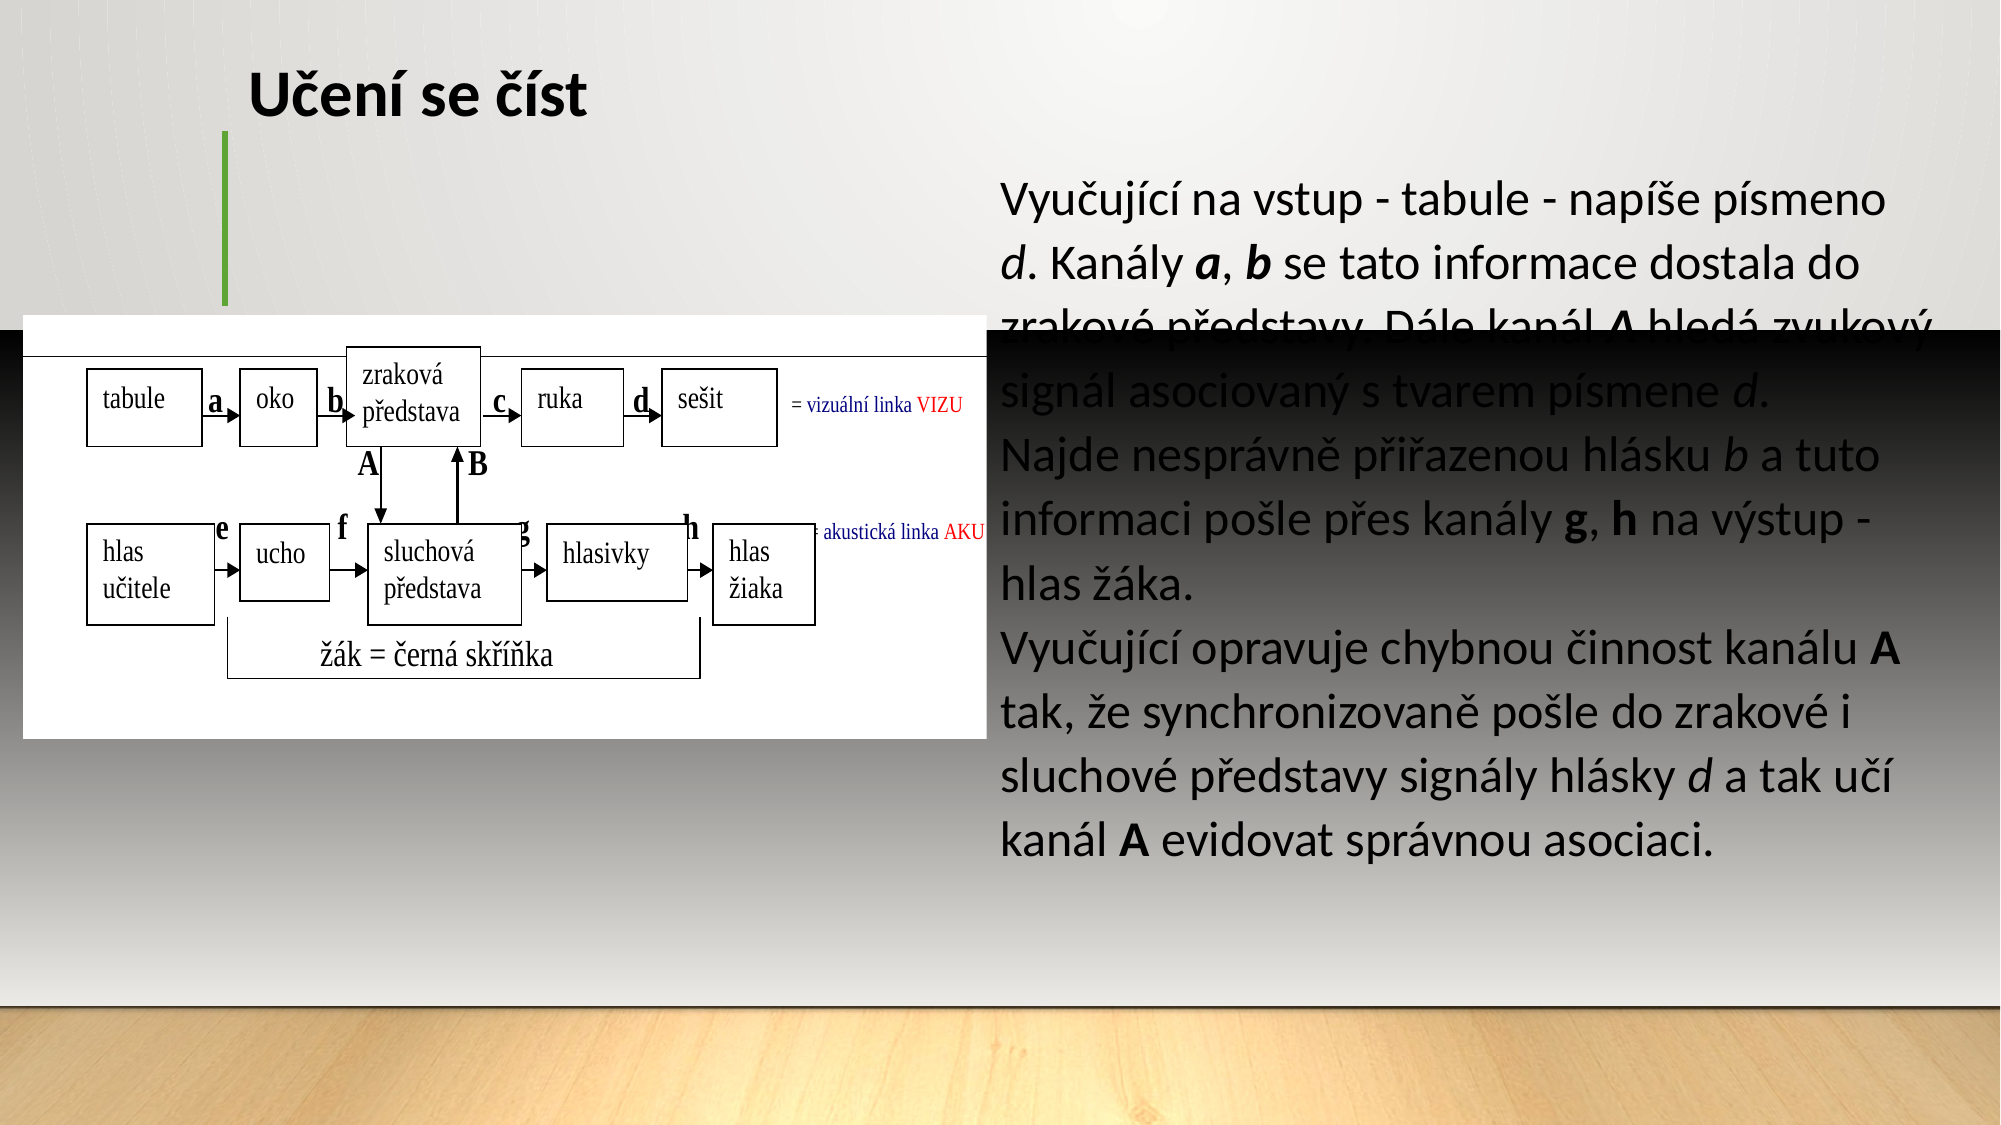

# Učení se číst
Vyučující na vstup - tabule - napíše písmeno d. Kanály a, b se tato informace dostala do zrakové představy. Dále kanál A hledá zvukový signál asociovaný s tvarem písmene d.
Najde nesprávně přiřazenou hlásku b a tuto informaci pošle přes kanály g, h na výstup - hlas žáka.
Vyučující opravuje chybnou činnost kanálu A tak, že synchronizovaně pošle do zrakové i sluchové představy signály hlásky d a tak učí kanál A evidovat správnou asociaci.